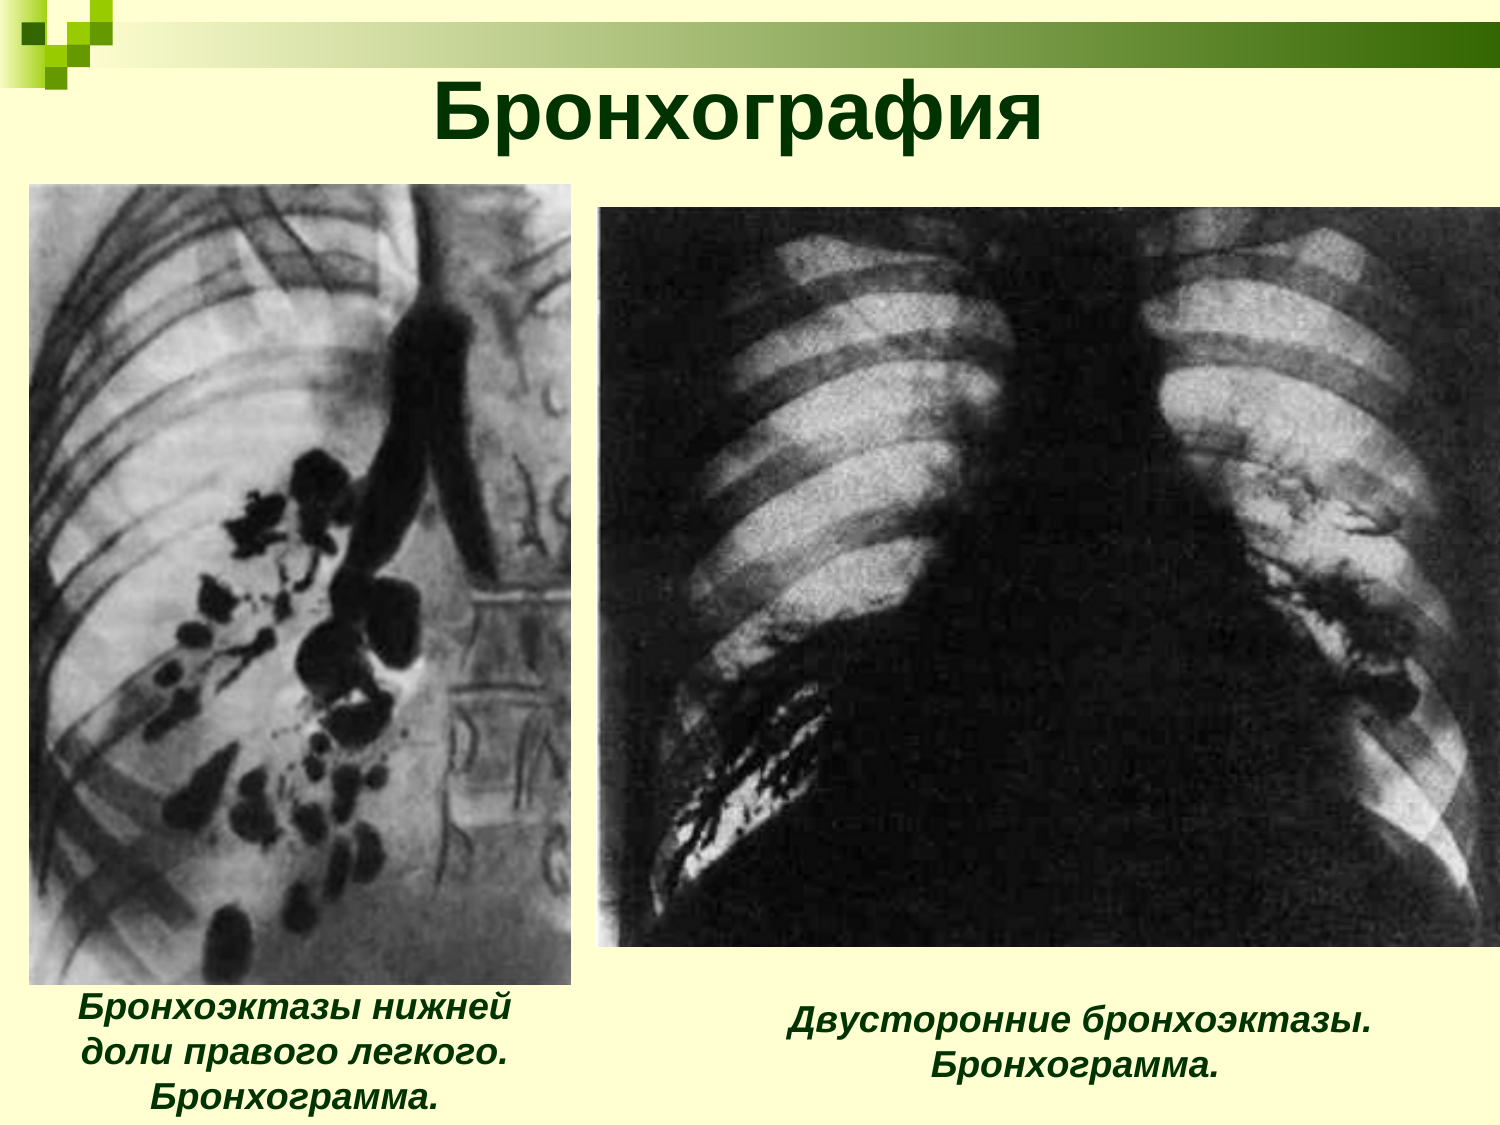

# Бронхография
Бронхоэктазы нижней доли правого легкого. Бронхограмма.
Двусторонние бронхоэктазы. Бронхограмма.